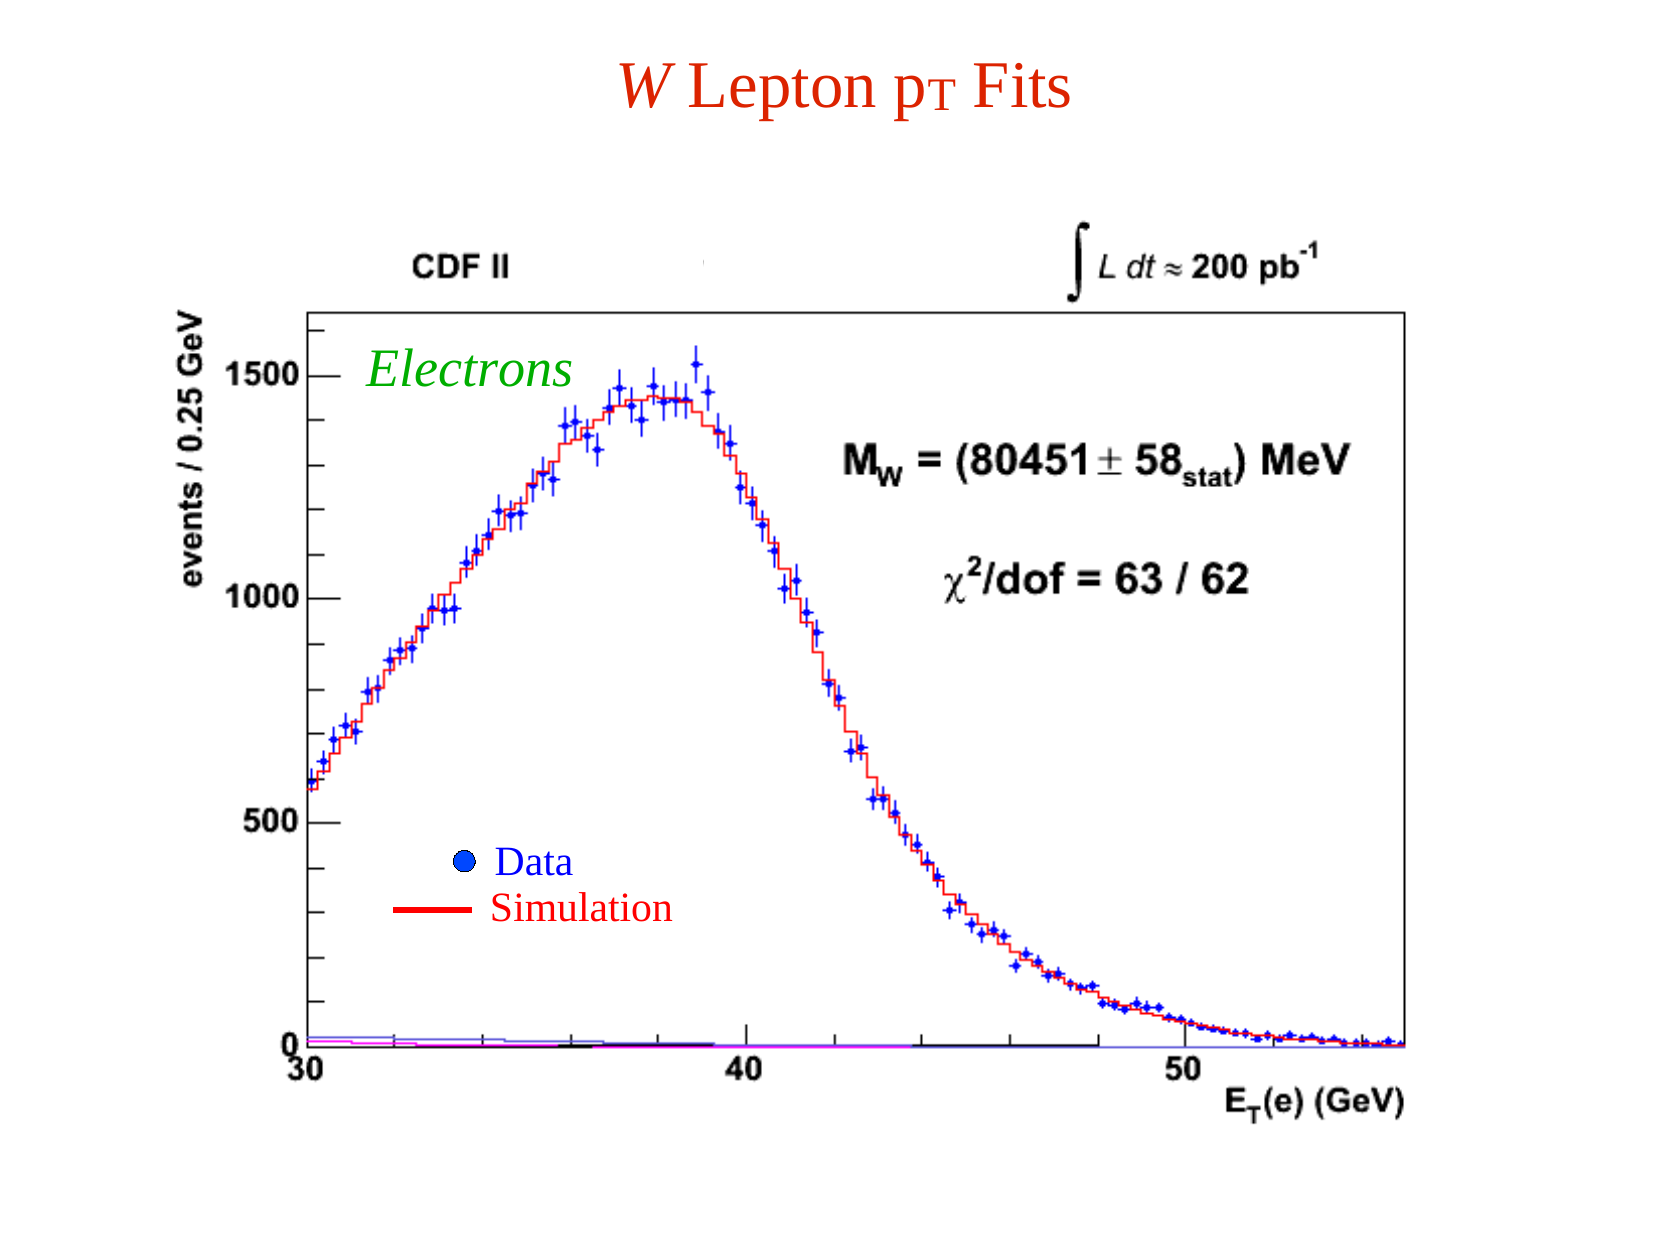

# W Lepton pT Fits
Electrons
Data
Simulation